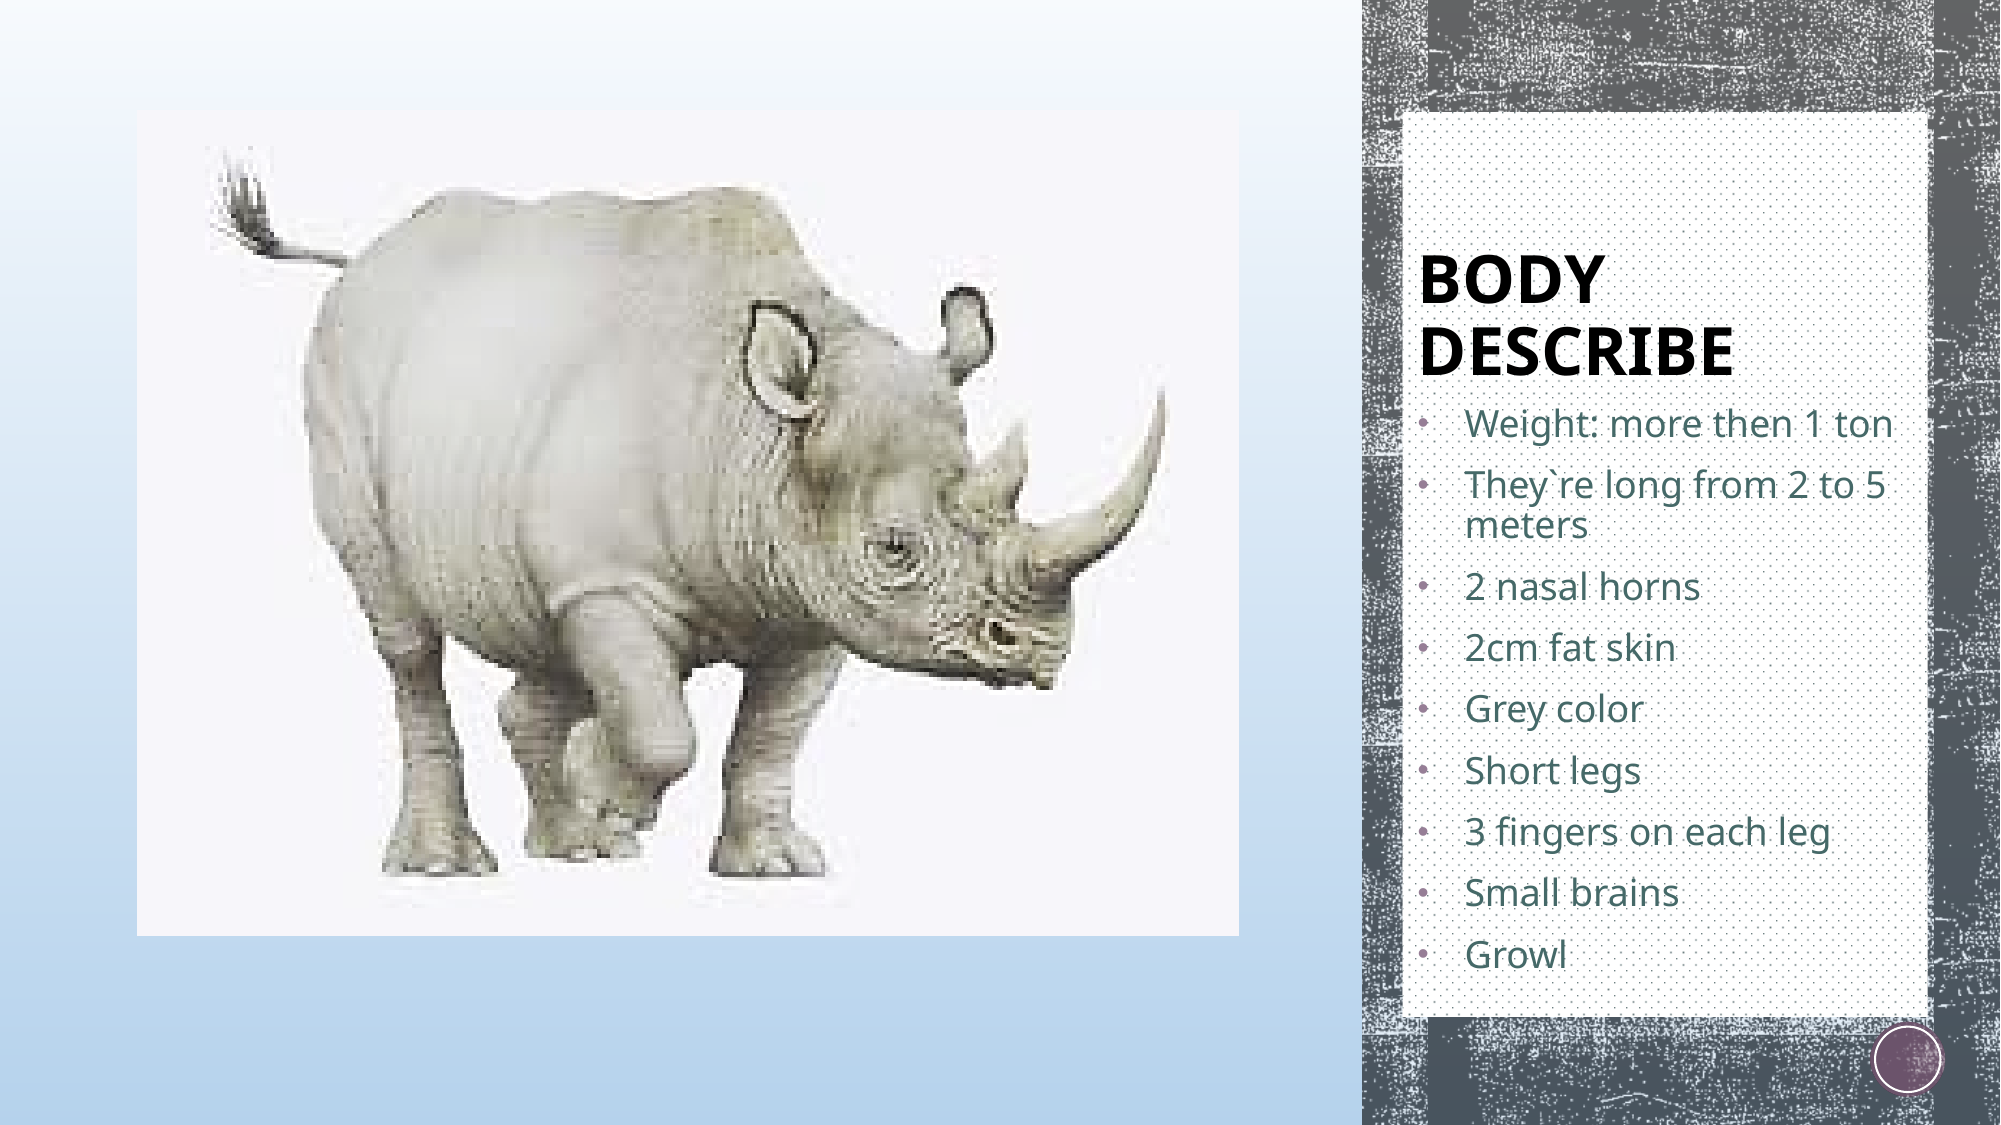

# BODY DESCRIBE
Weight: more then 1 ton
They`re long from 2 to 5 meters
2 nasal horns
2cm fat skin
Grey color
Short legs
3 fingers on each leg
Small brains
Growl